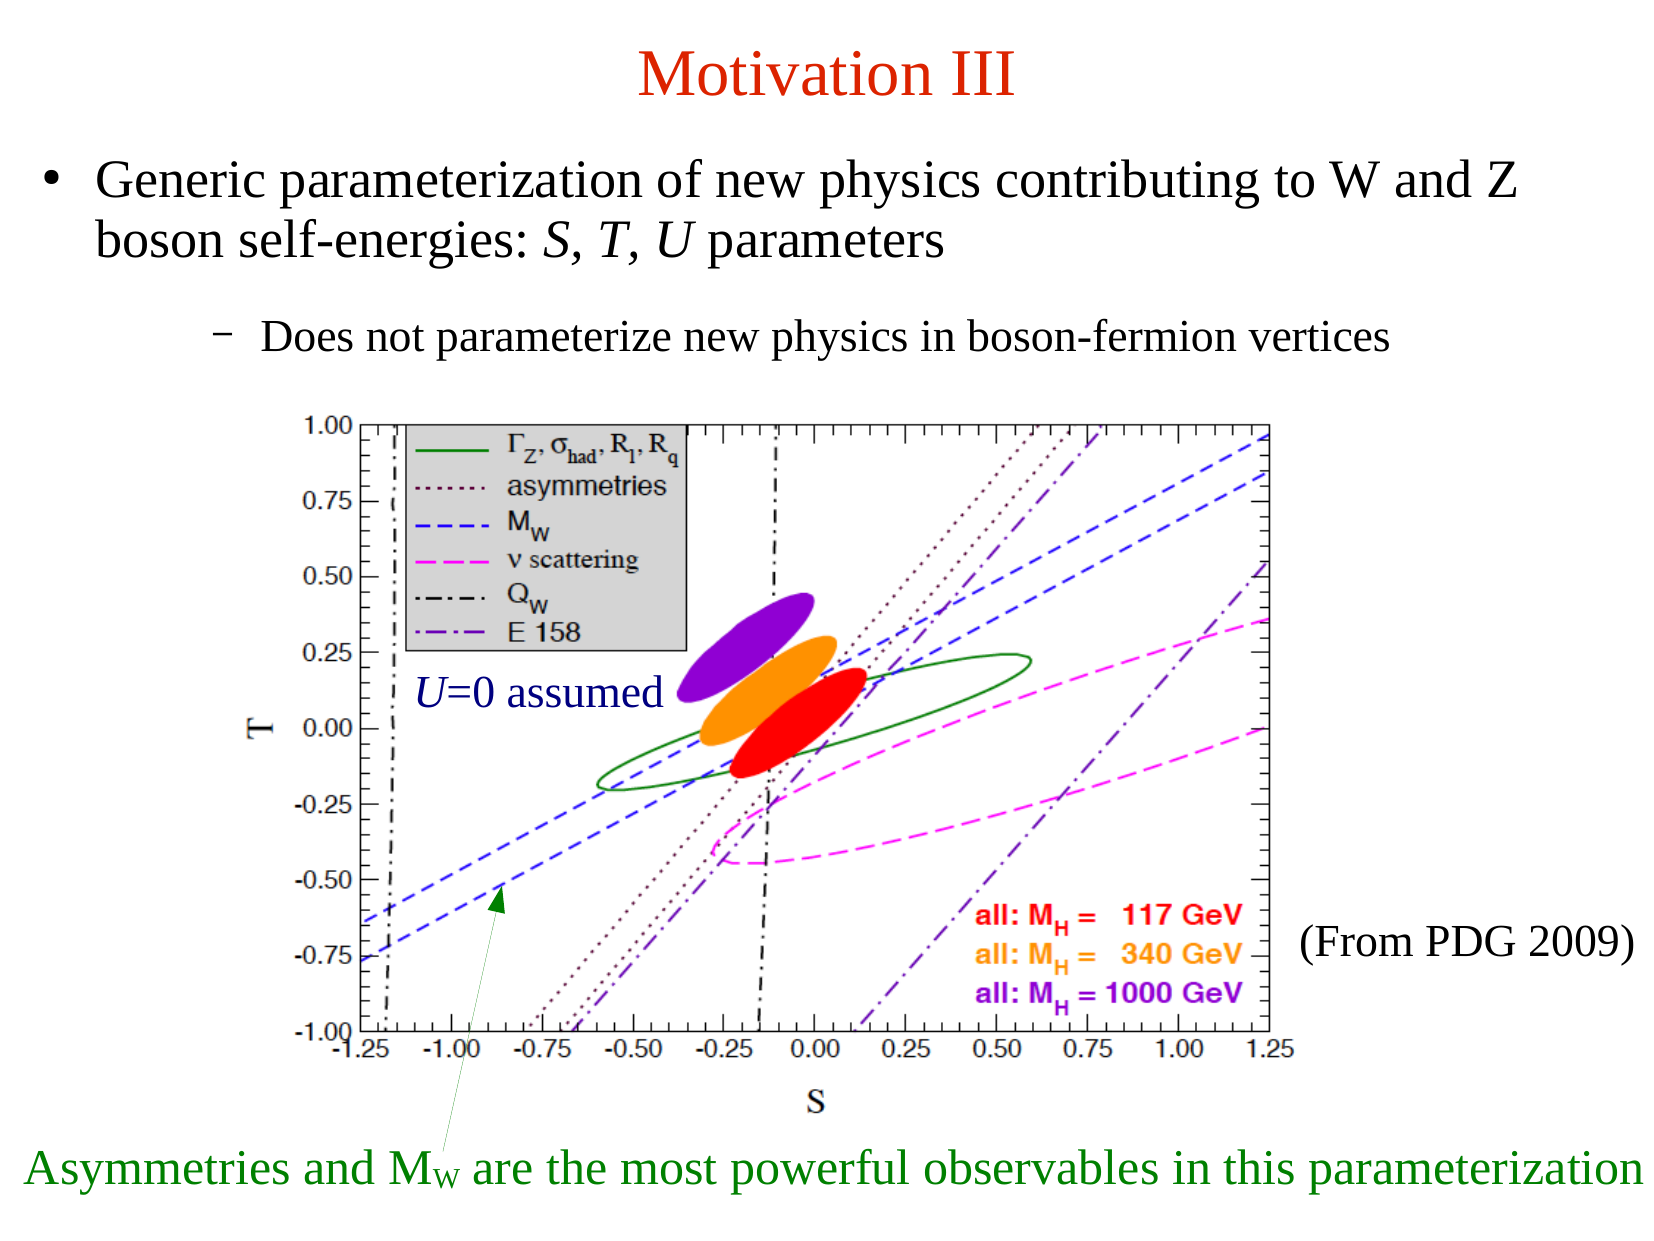

Motivation III
# Generic parameterization of new physics contributing to W and Z boson self-energies: S, T, U parameters
Does not parameterize new physics in boson-fermion vertices
U=0 assumed
(From PDG 2009)
Asymmetries and MW are the most powerful observables in this parameterization